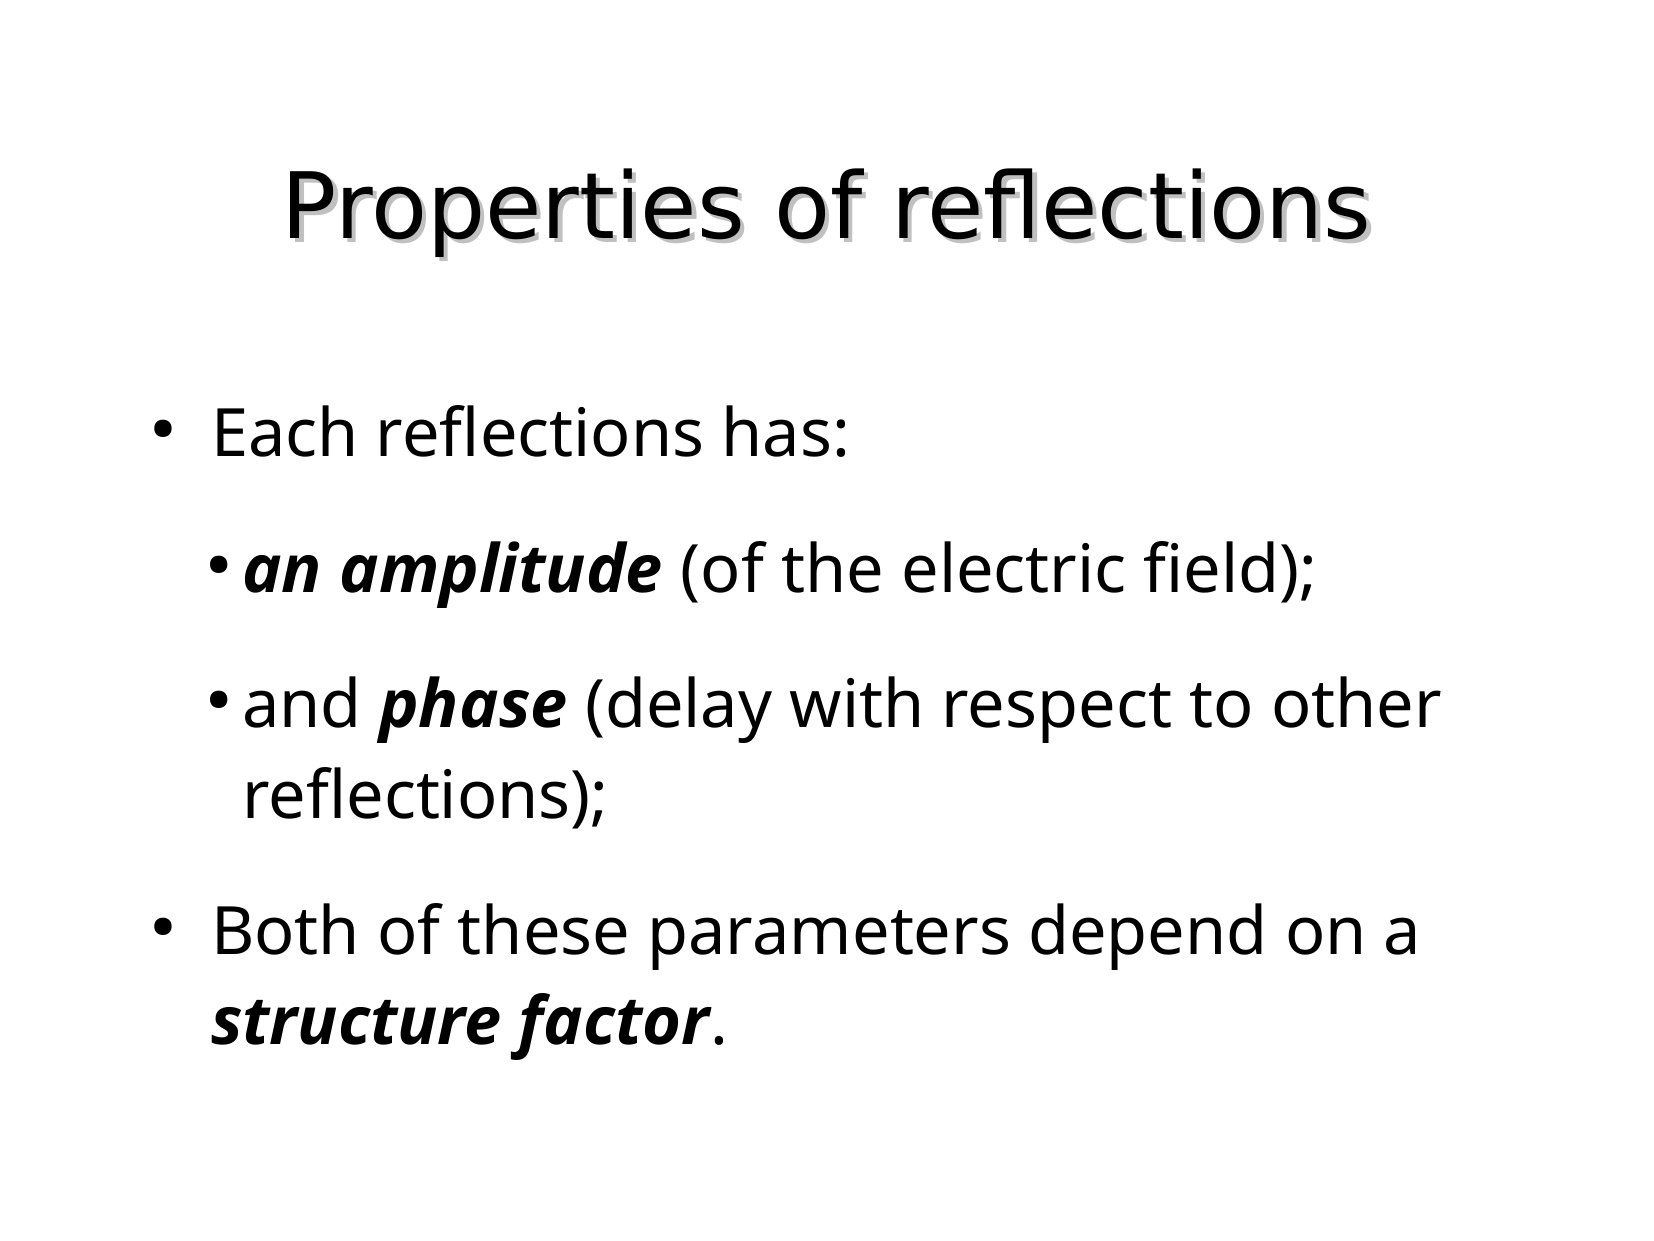

# Properties of reflections
Each reflections has:
an amplitude (of the electric field);
and phase (delay with respect to other reflections);
Both of these parameters depend on a structure factor.